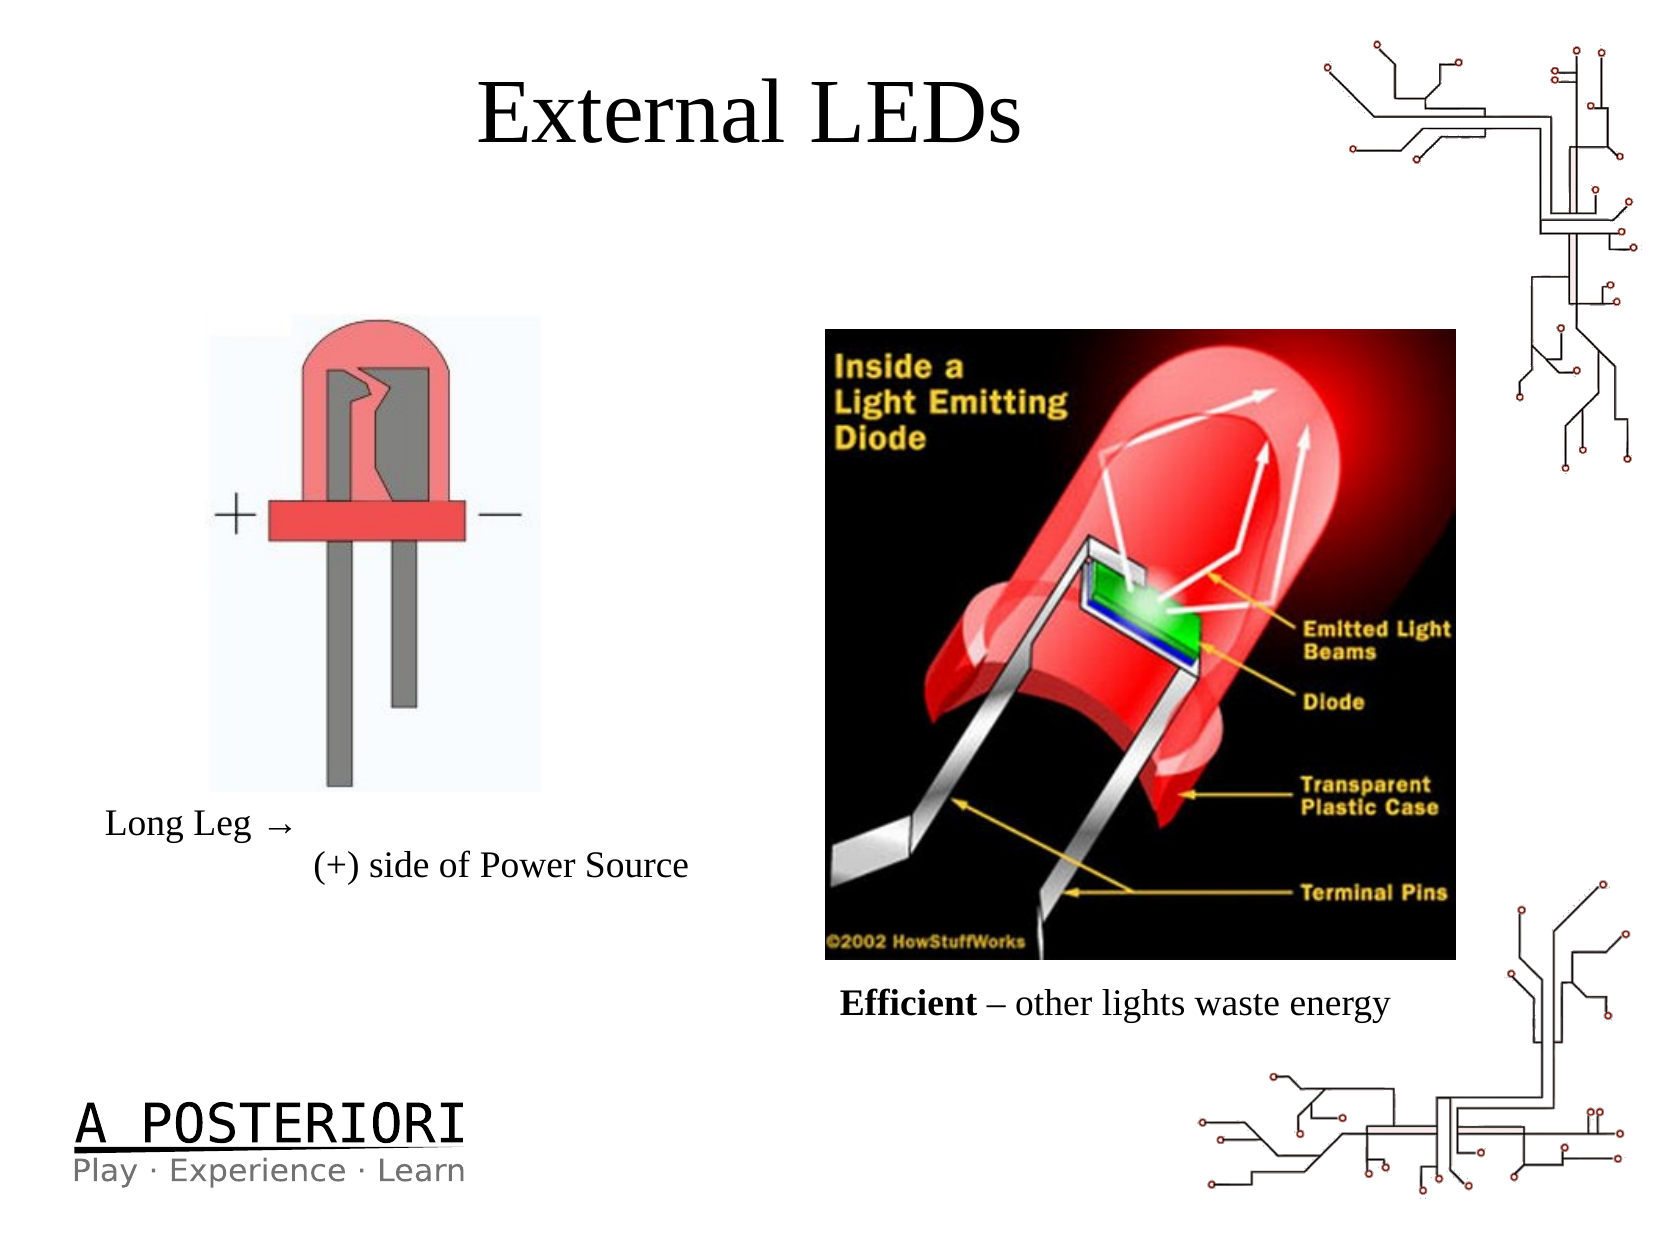

# External LEDs
Long Leg →
 (+) side of Power Source
Efficient – other lights waste energy